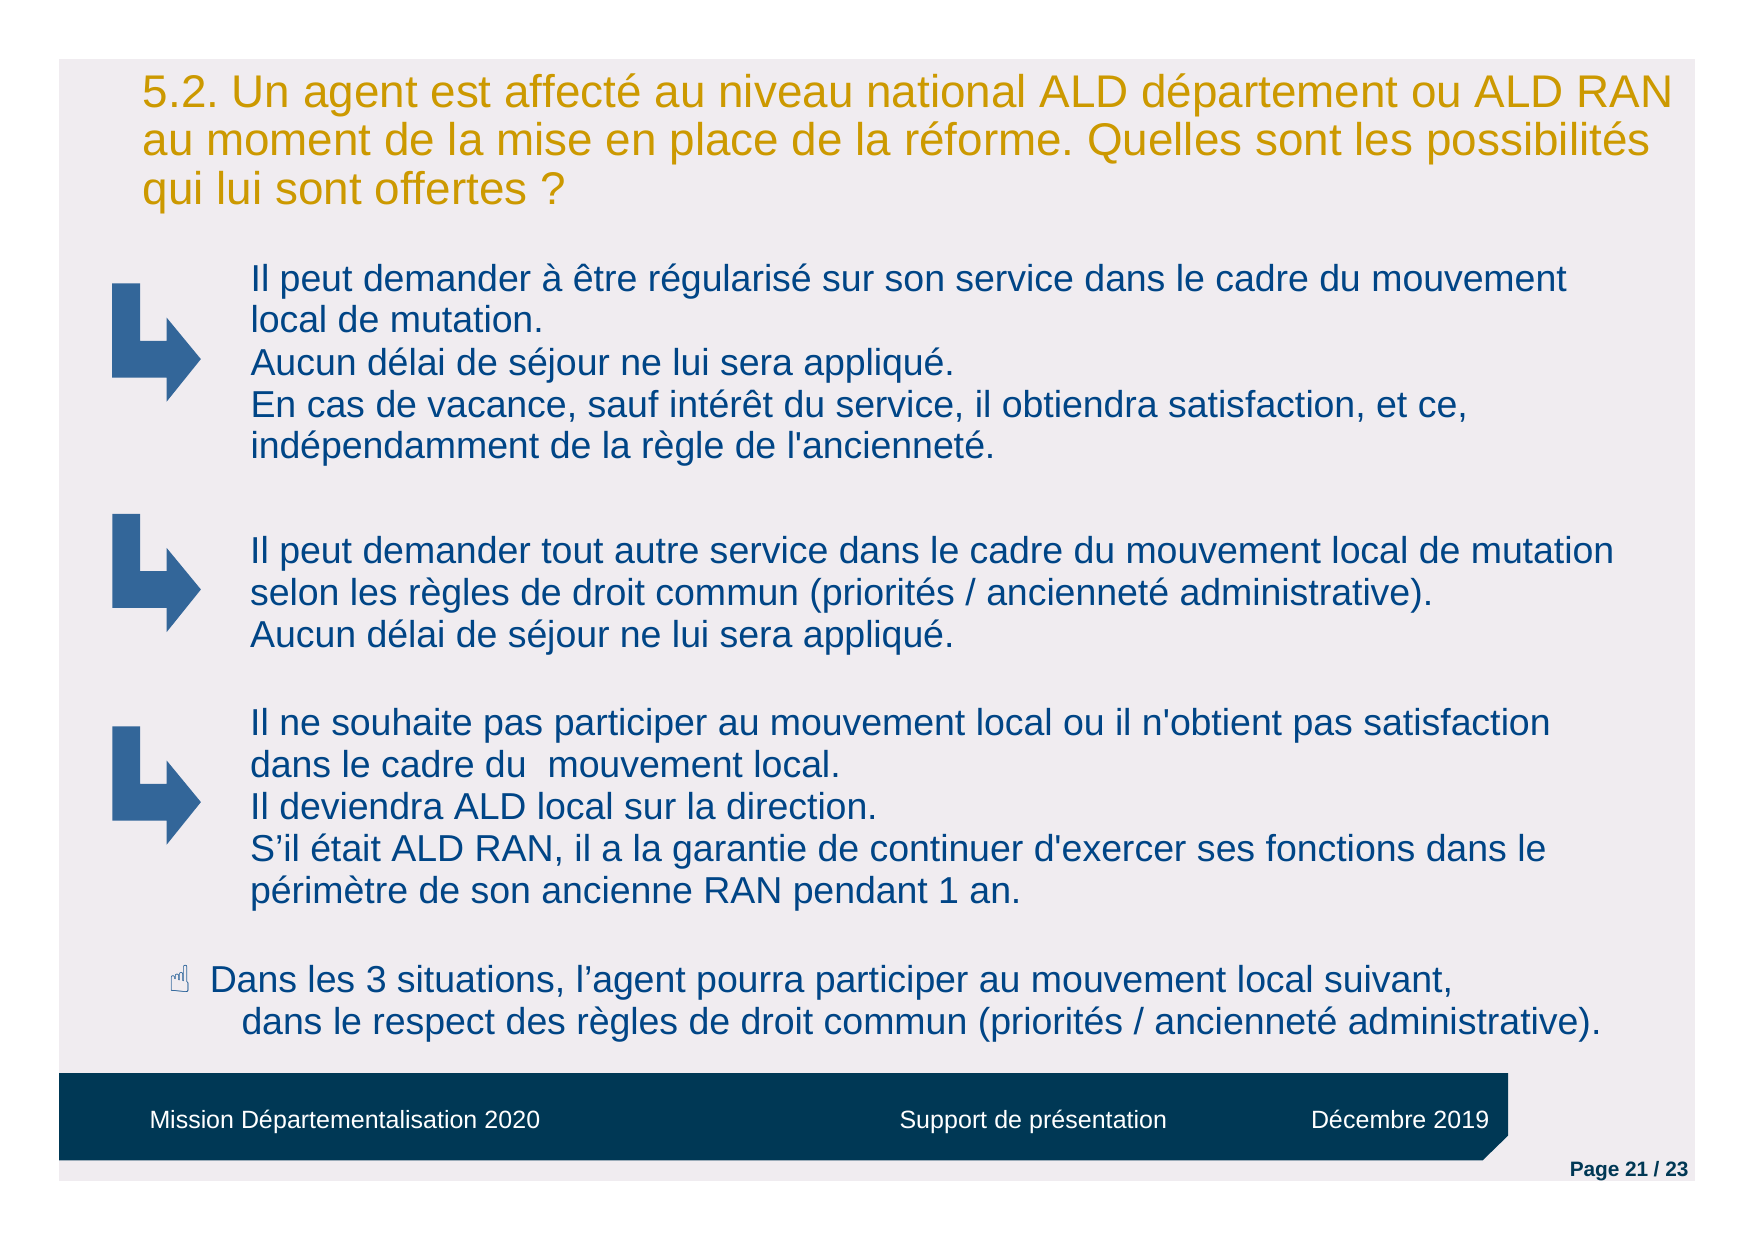

# 5.2. Un agent est affecté au niveau national ALD département ou ALD RAN au moment de la mise en place de la réforme. Quelles sont les possibilités qui lui sont offertes ?
Il peut demander à être régularisé sur son service dans le cadre du mouvement
local de mutation.
Aucun délai de séjour ne lui sera appliqué.
En cas de vacance, sauf intérêt du service, il obtiendra satisfaction, et ce,
indépendamment de la règle de l'ancienneté.
Il peut demander tout autre service dans le cadre du mouvement local de mutation
selon les règles de droit commun (priorités / ancienneté administrative).
Aucun délai de séjour ne lui sera appliqué.
Il ne souhaite pas participer au mouvement local ou il n'obtient pas satisfaction
dans le cadre du mouvement local.
Il deviendra ALD local sur la direction.
S’il était ALD RAN, il a la garantie de continuer d'exercer ses fonctions dans le
périmètre de son ancienne RAN pendant 1 an.
 Dans les 3 situations, l’agent pourra participer au mouvement local suivant,
 dans le respect des règles de droit commun (priorités / ancienneté administrative).